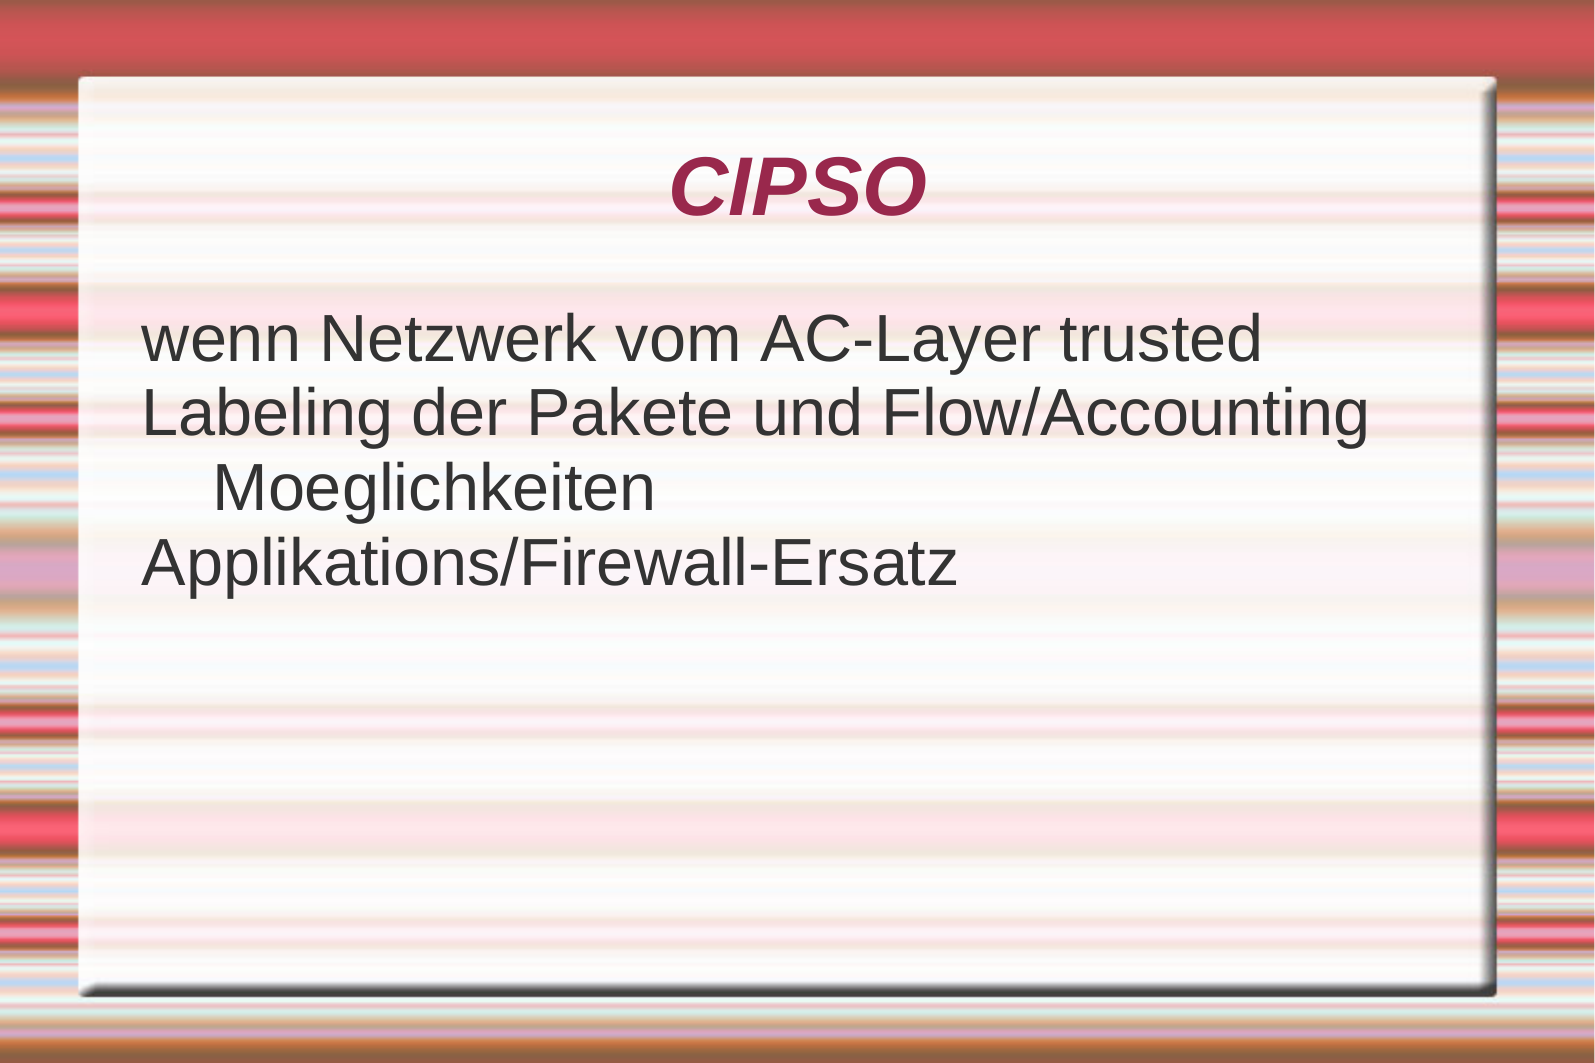

# CIPSO
wenn Netzwerk vom AC-Layer trusted
Labeling der Pakete und Flow/Accounting
Moeglichkeiten
Applikations/Firewall-Ersatz